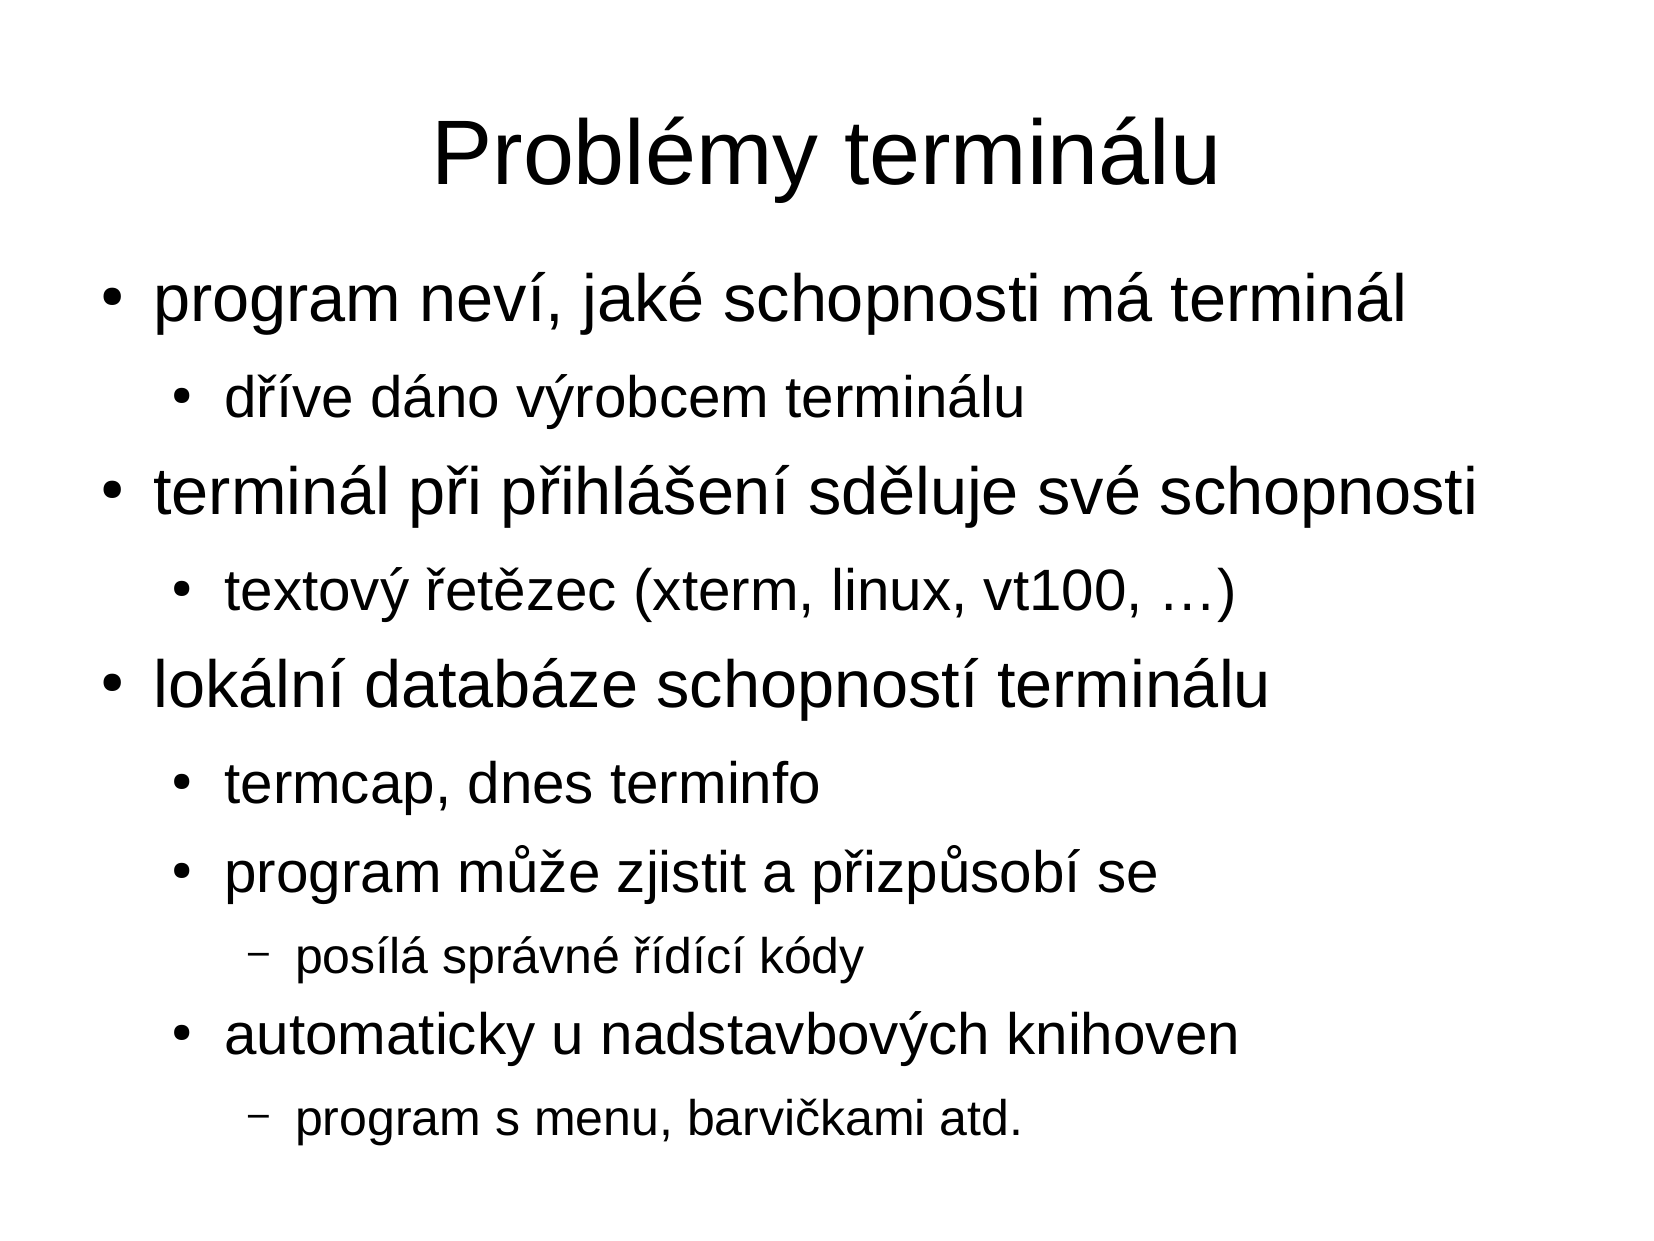

# Problémy terminálu
program neví, jaké schopnosti má terminál
dříve dáno výrobcem terminálu
terminál při přihlášení sděluje své schopnosti
textový řetězec (xterm, linux, vt100, …)
lokální databáze schopností terminálu
termcap, dnes terminfo
program může zjistit a přizpůsobí se
posílá správné řídící kódy
automaticky u nadstavbových knihoven
program s menu, barvičkami atd.